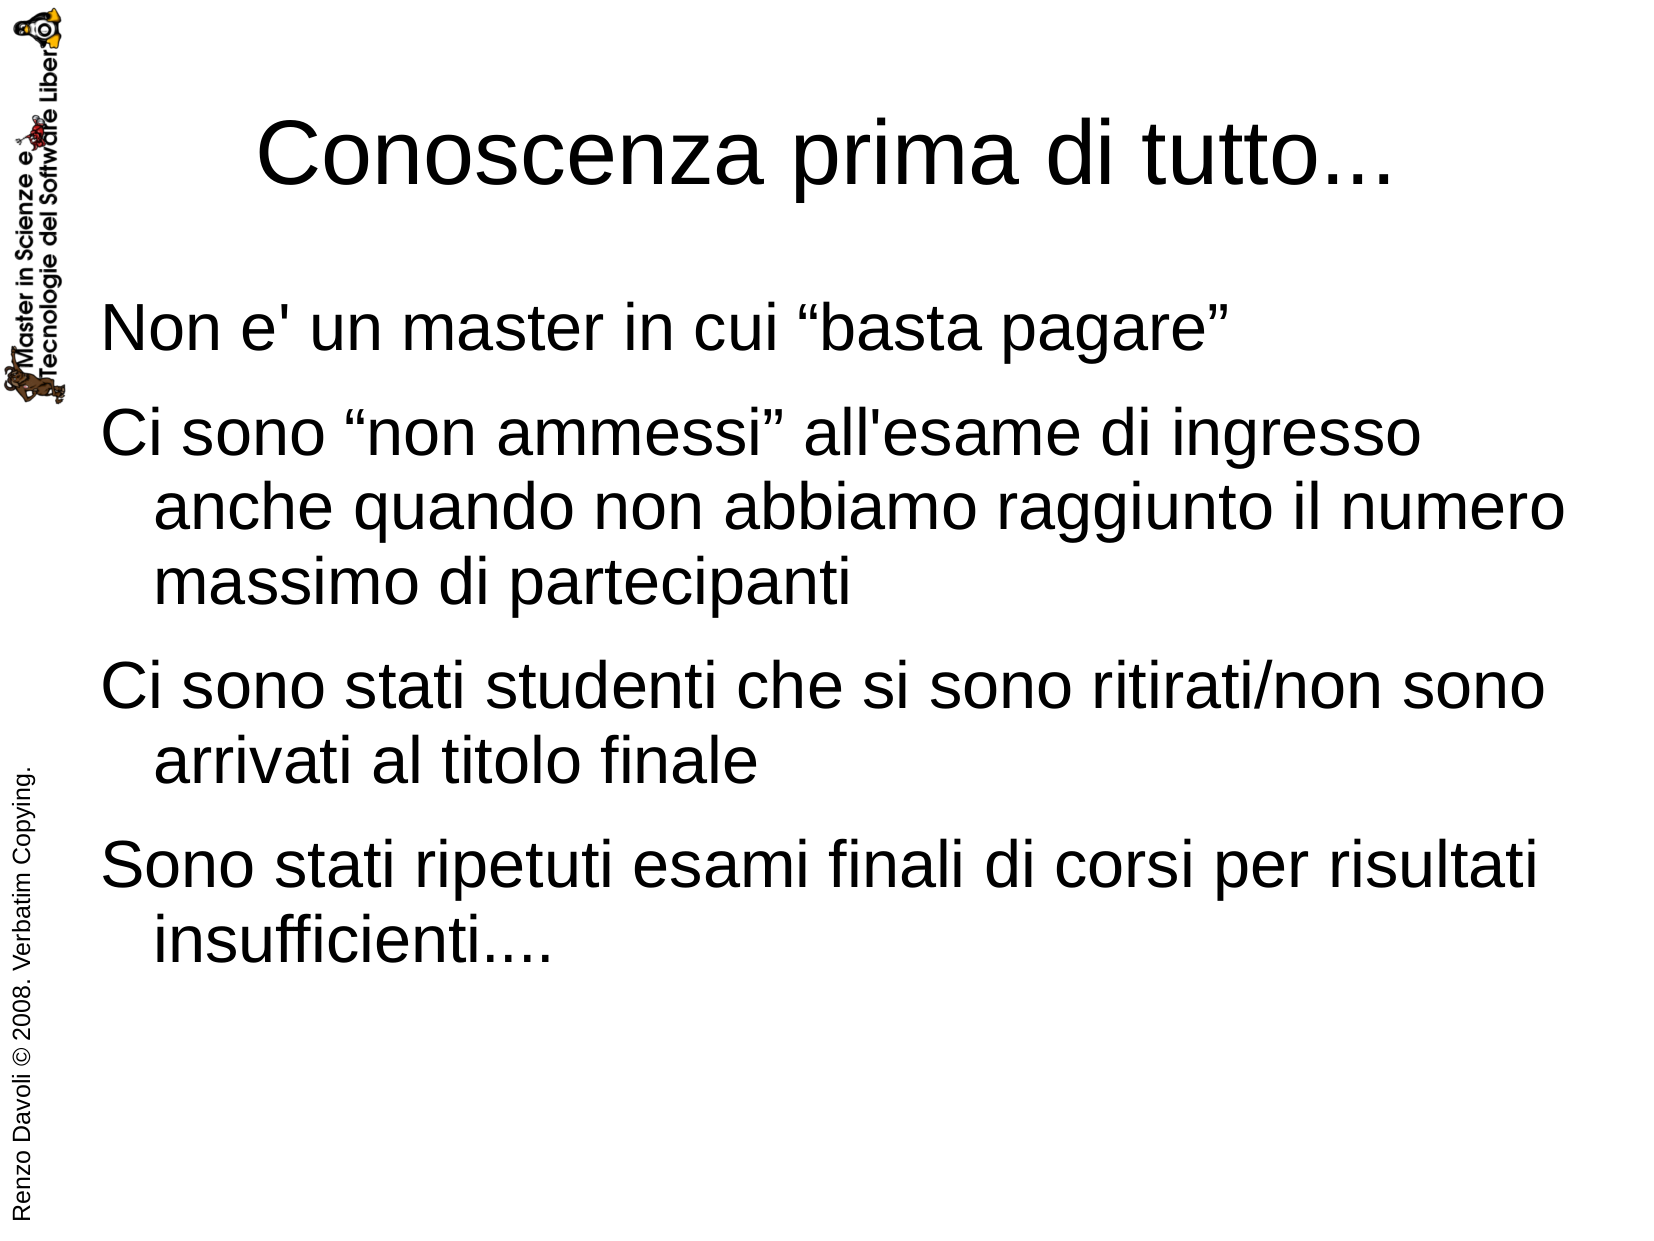

# Conoscenza prima di tutto...
Non e' un master in cui “basta pagare”
Ci sono “non ammessi” all'esame di ingresso anche quando non abbiamo raggiunto il numero massimo di partecipanti
Ci sono stati studenti che si sono ritirati/non sono arrivati al titolo finale
Sono stati ripetuti esami finali di corsi per risultati insufficienti....